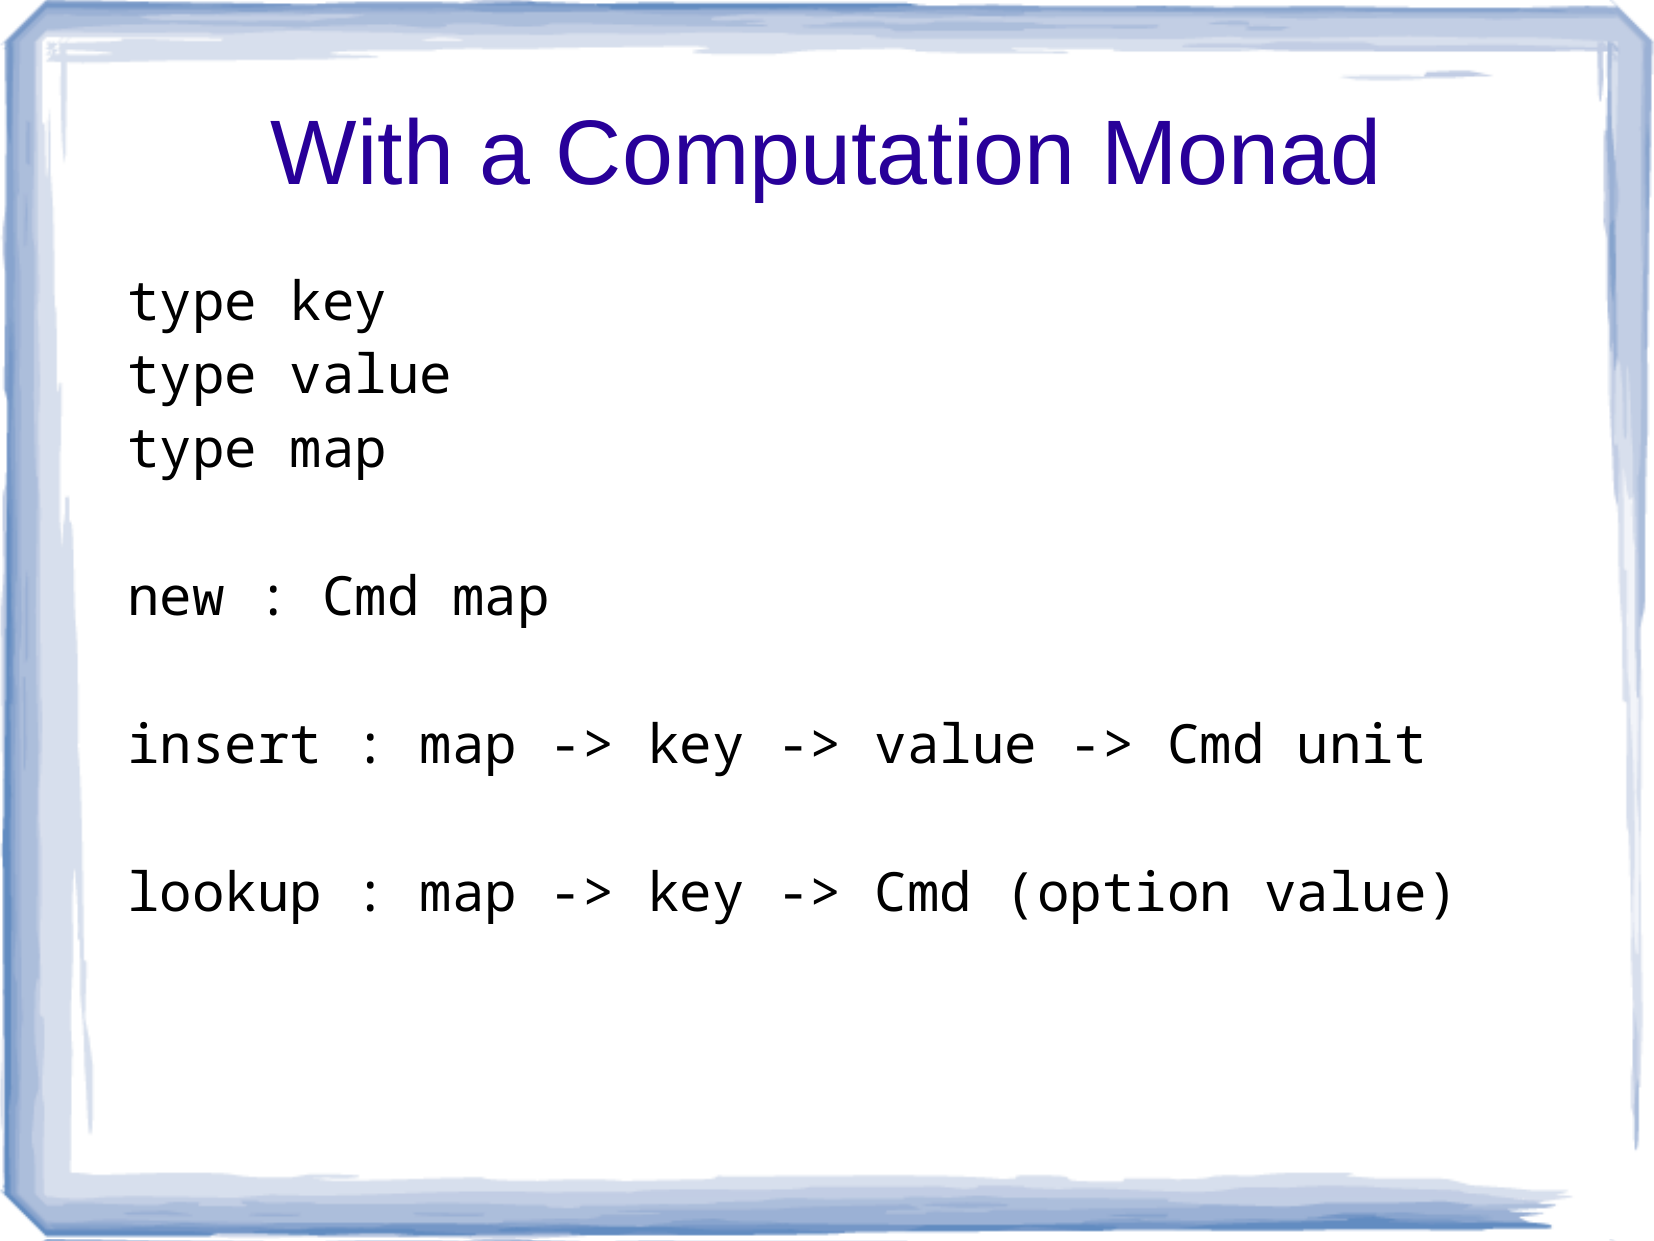

# With a Computation Monad
type key
type value
type map
new : Cmd map
insert : map -> key -> value -> Cmd unit
lookup : map -> key -> Cmd (option value)